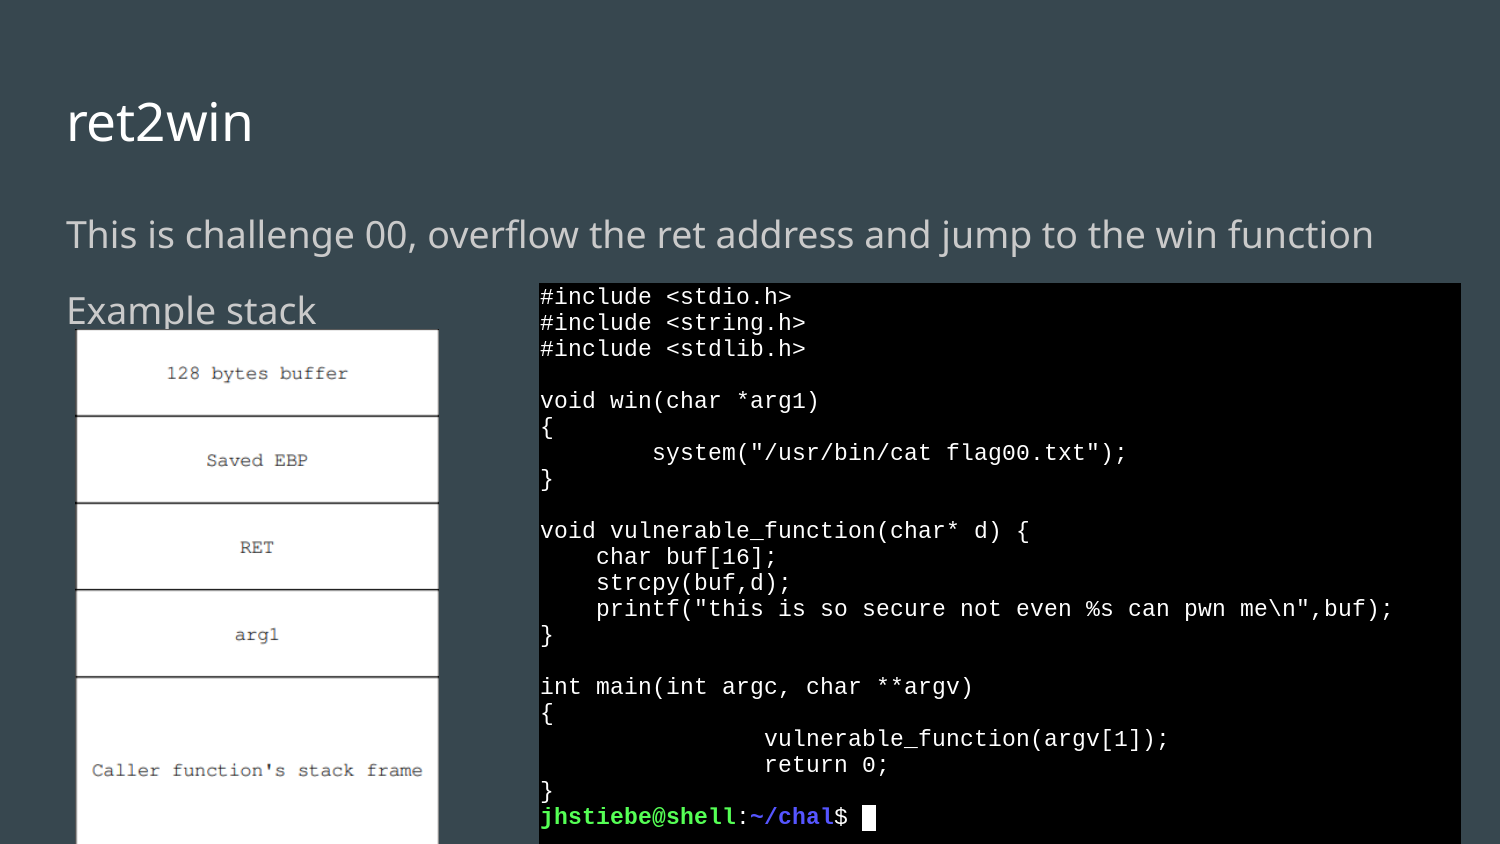

# ret2win
This is challenge 00, overflow the ret address and jump to the win function
Example stack